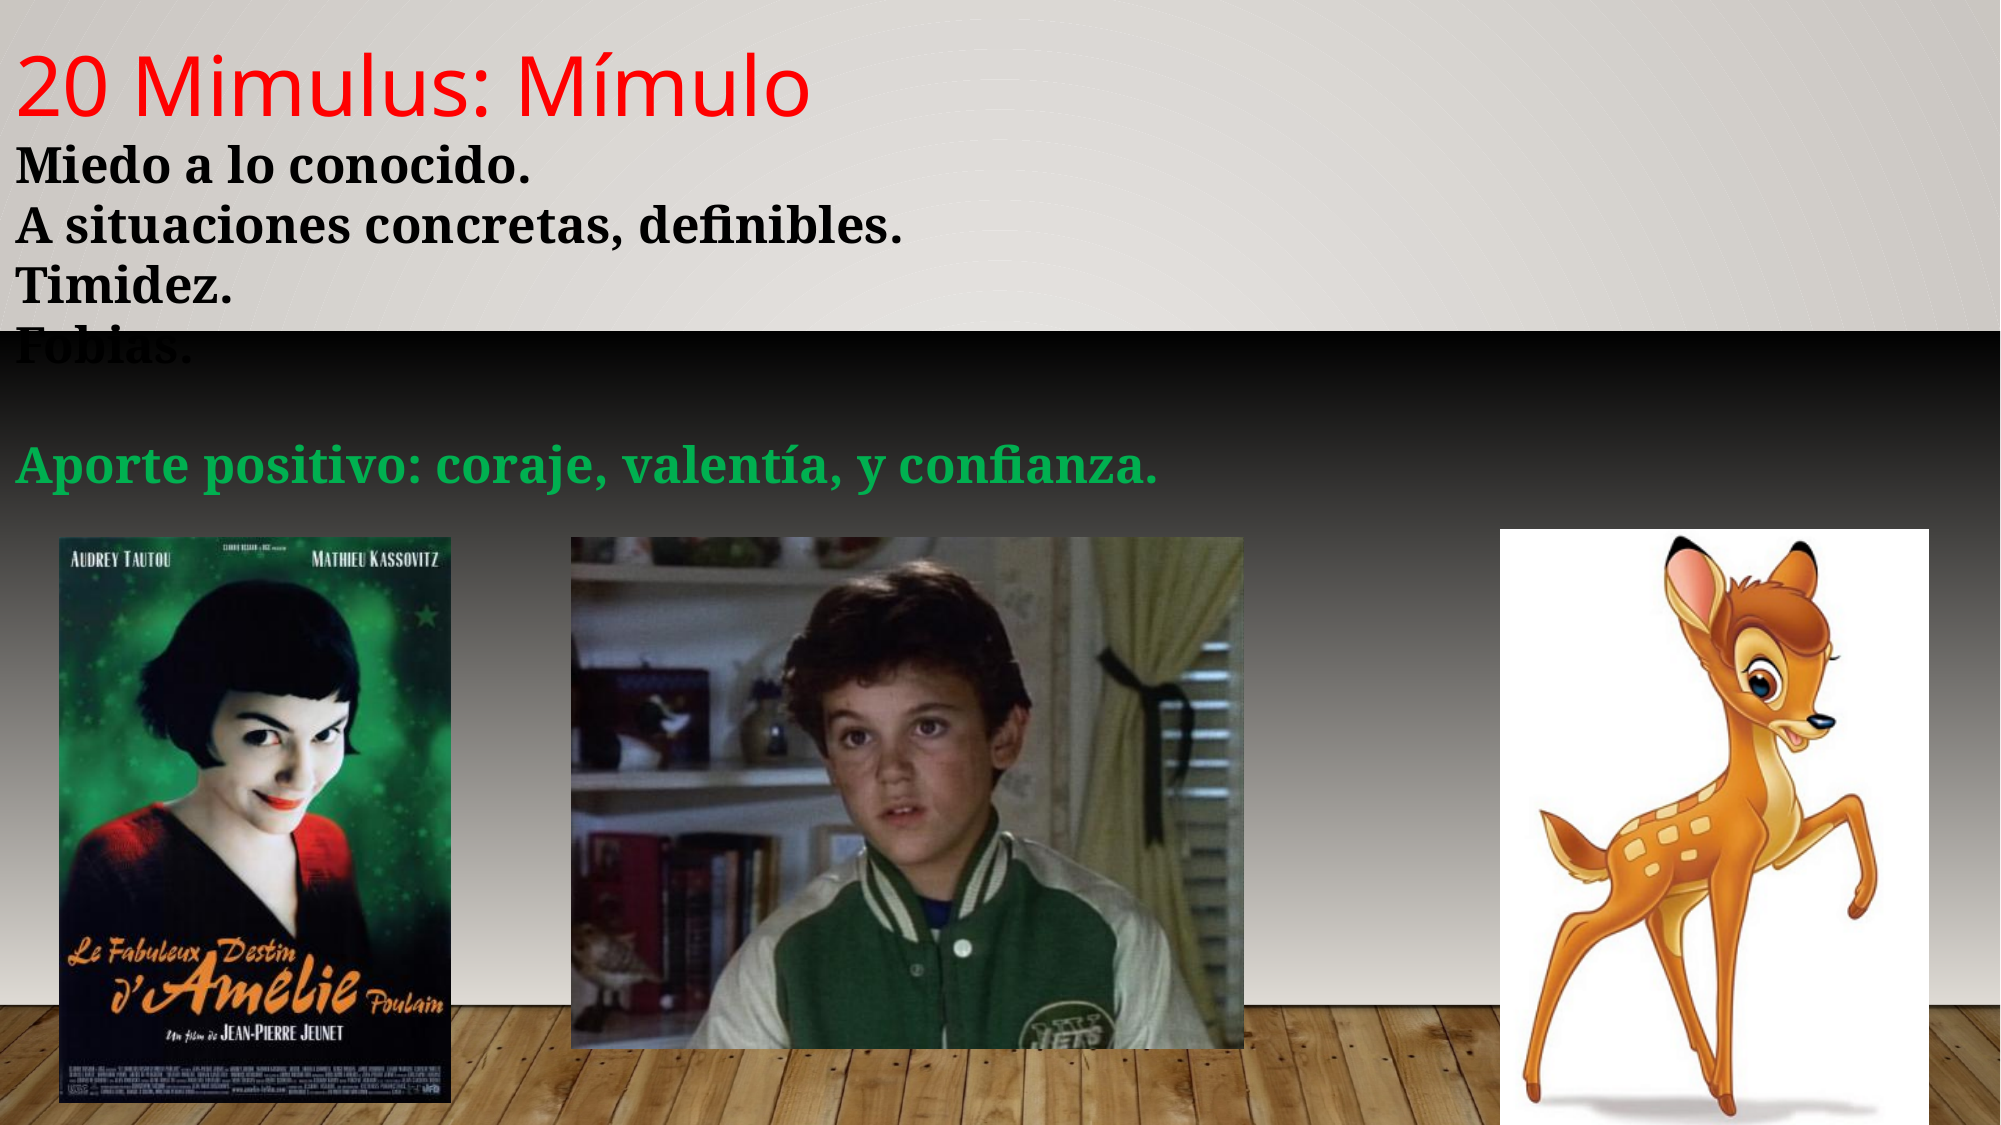

20 Mimulus: Mímulo
Miedo a lo conocido.
A situaciones concretas, definibles.
Timidez.
Fobias.
Aporte positivo: coraje, valentía, y confianza.